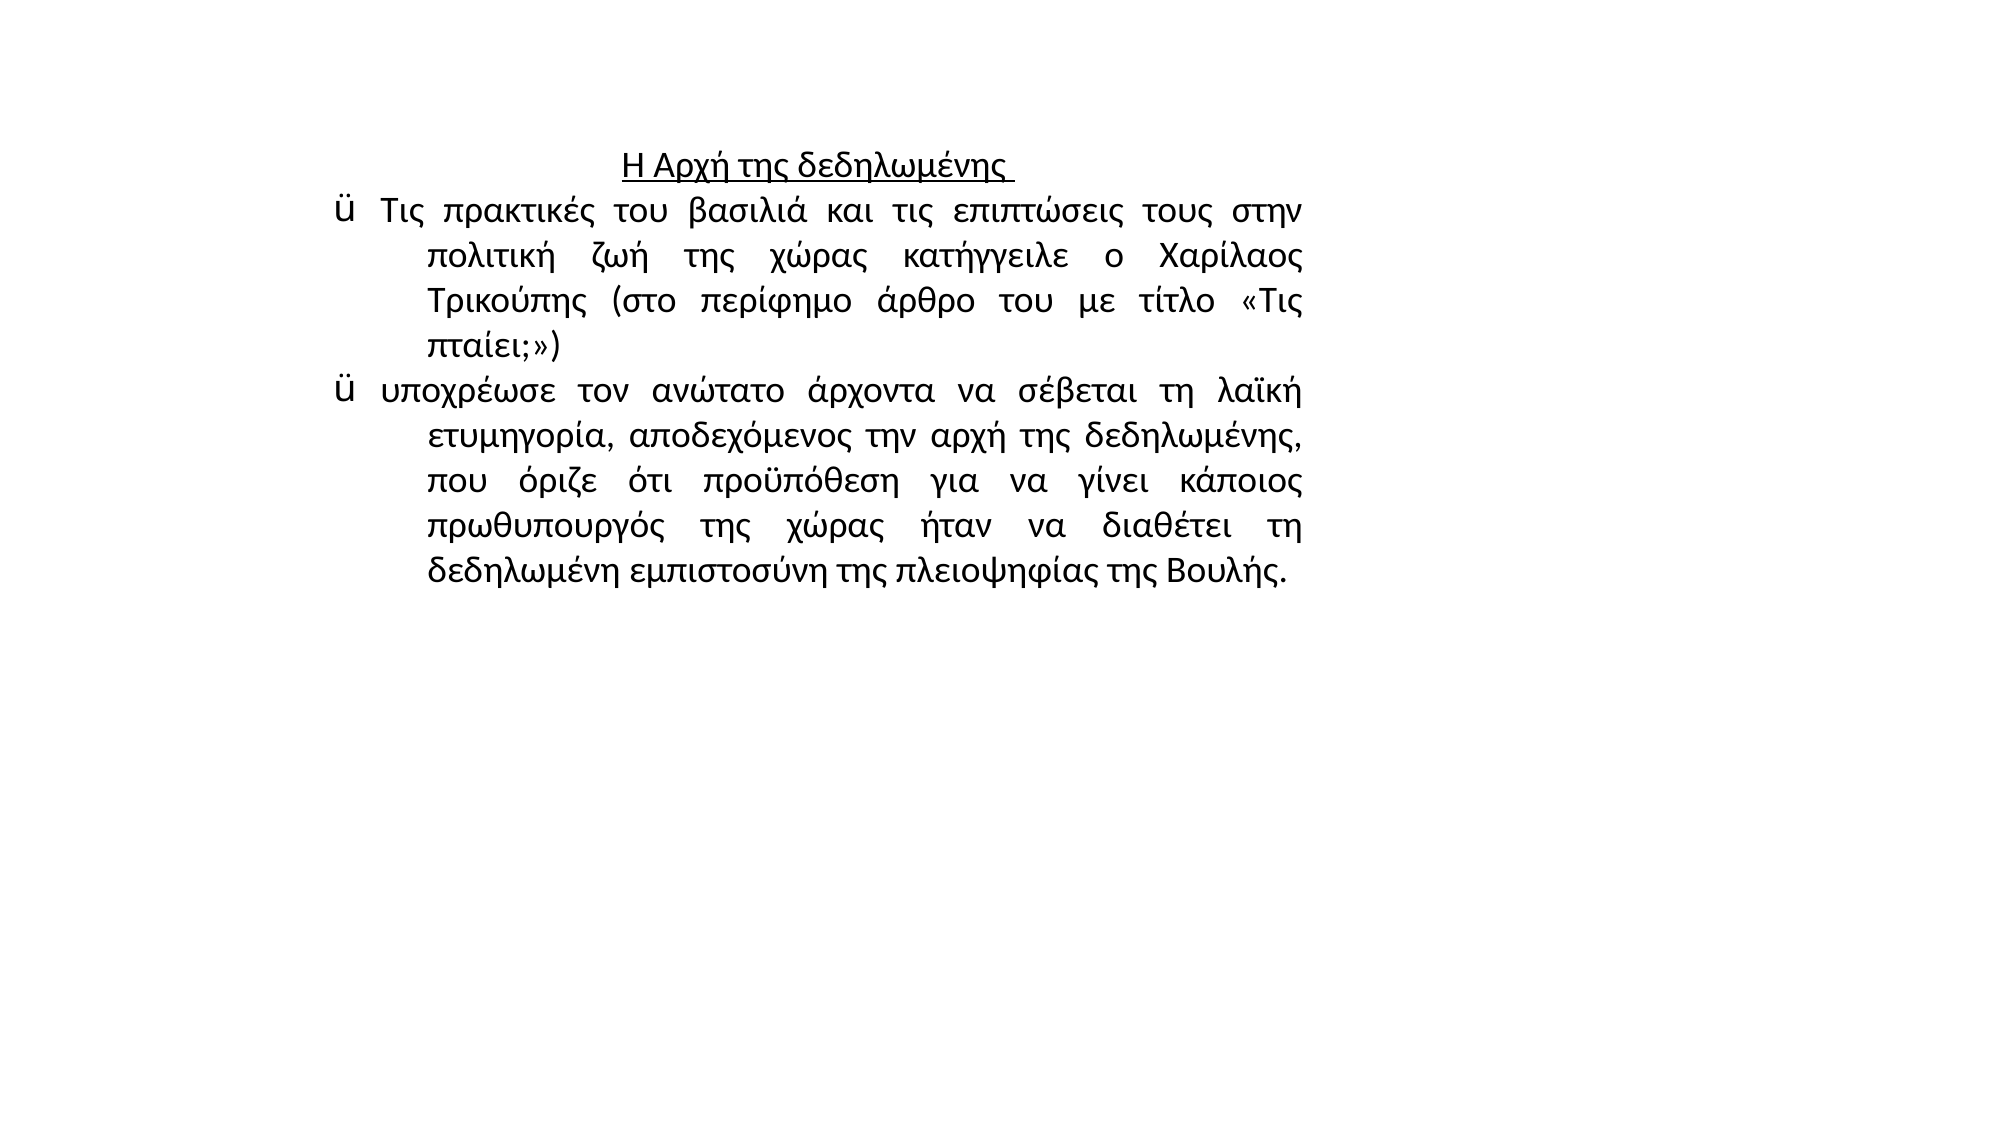

Η Αρχή της δεδηλωμένης
Τις πρακτικές του βασιλιά και τις επιπτώσεις τους στην πολιτική ζωή της χώρας κατήγγειλε ο Χαρίλαος Τρικούπης (στο περίφημο άρθρο του με τίτλο «Τις πταίει;»)
υποχρέωσε τον ανώτατο άρχοντα να σέβεται τη λαϊκή ετυμηγορία, αποδεχόμενος την αρχή της δεδηλωμένης, που όριζε ότι προϋπόθεση για να γίνει κάποιος πρωθυπουργός της χώρας ήταν να διαθέτει τη δεδηλωμένη εμπιστοσύνη της πλειοψηφίας της Βουλής.